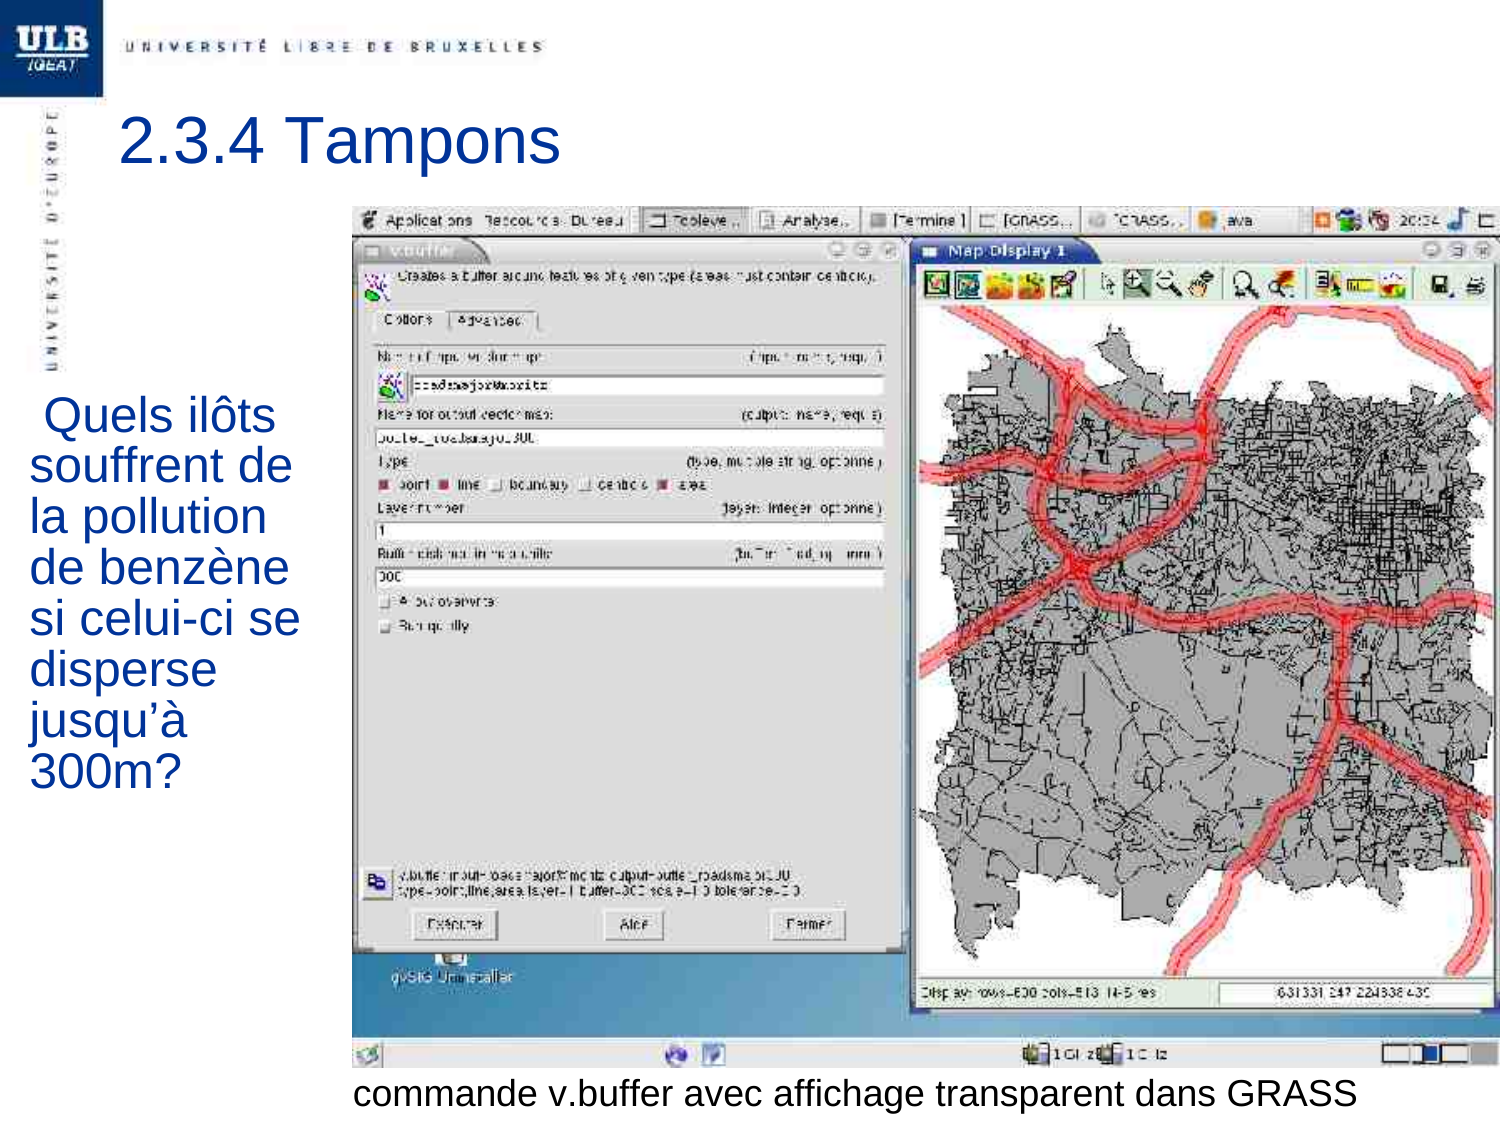

2.3.4 Tampons
 Quels ilôts souffrent de la pollution de benzène si celui-ci se disperse jusqu’à 300m?
commande v.buffer avec affichage transparent dans GRASS